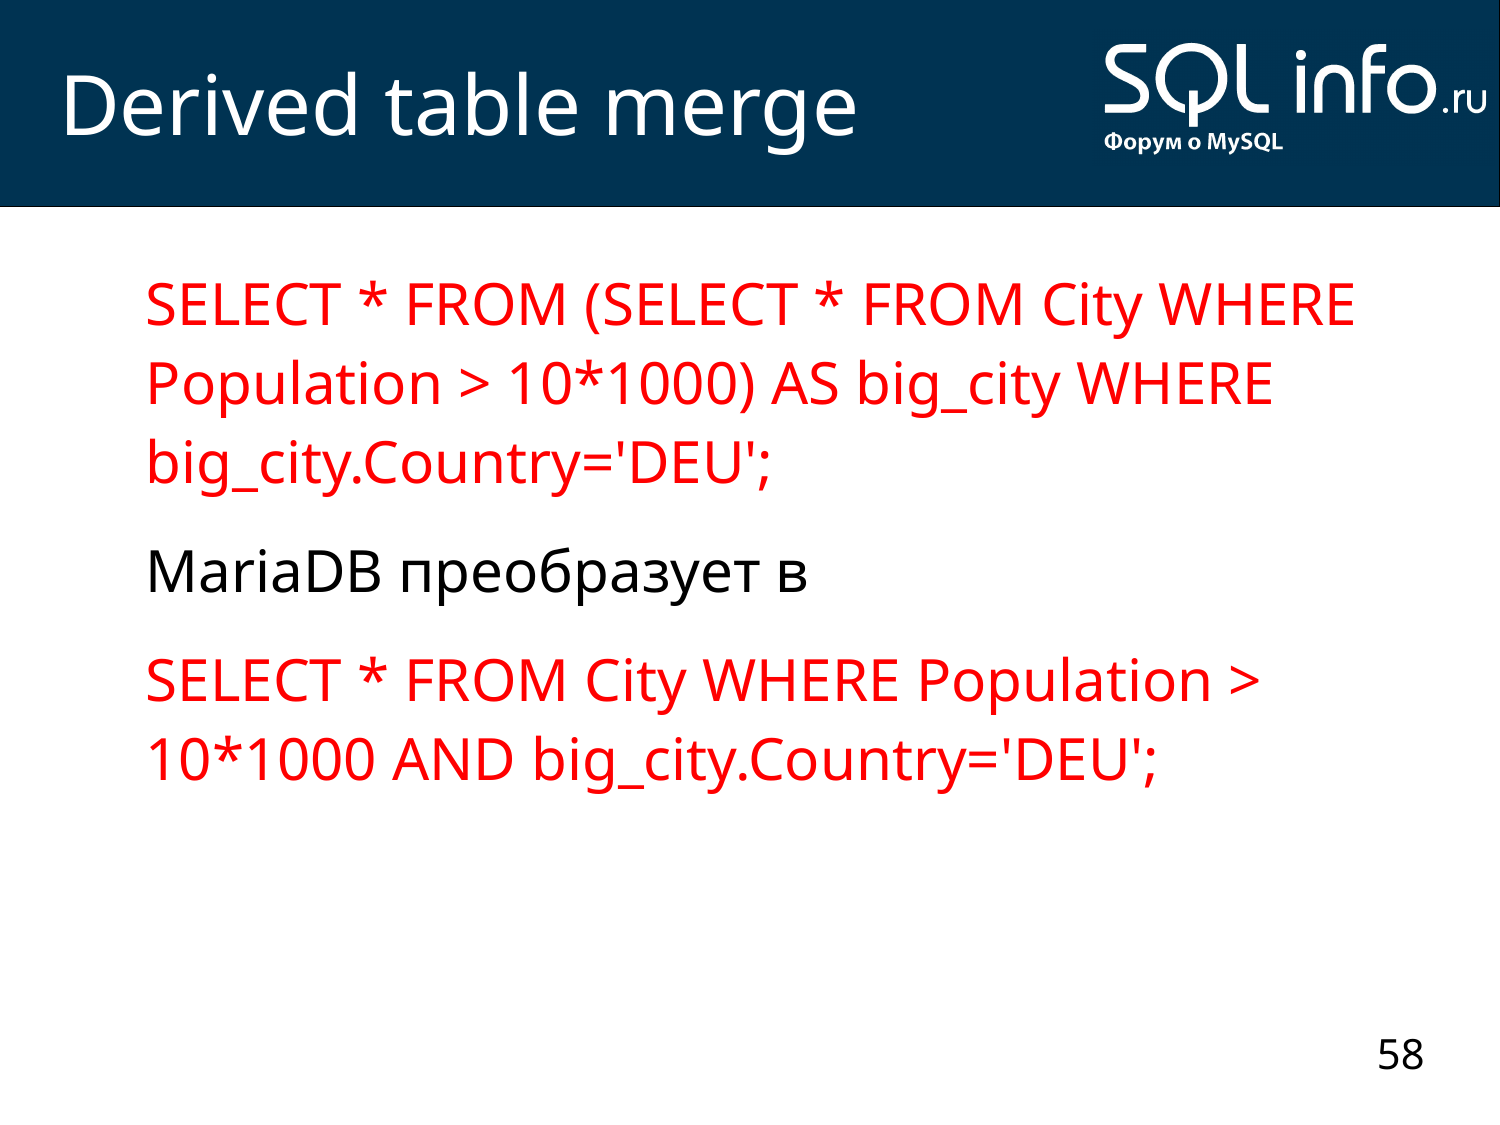

# Derived table merge
SELECT * FROM (SELECT * FROM City WHERE Population > 10*1000) AS big_city WHERE big_city.Country='DEU';
MariaDB преобразует в
SELECT * FROM City WHERE Population > 10*1000 AND big_city.Country='DEU';
58